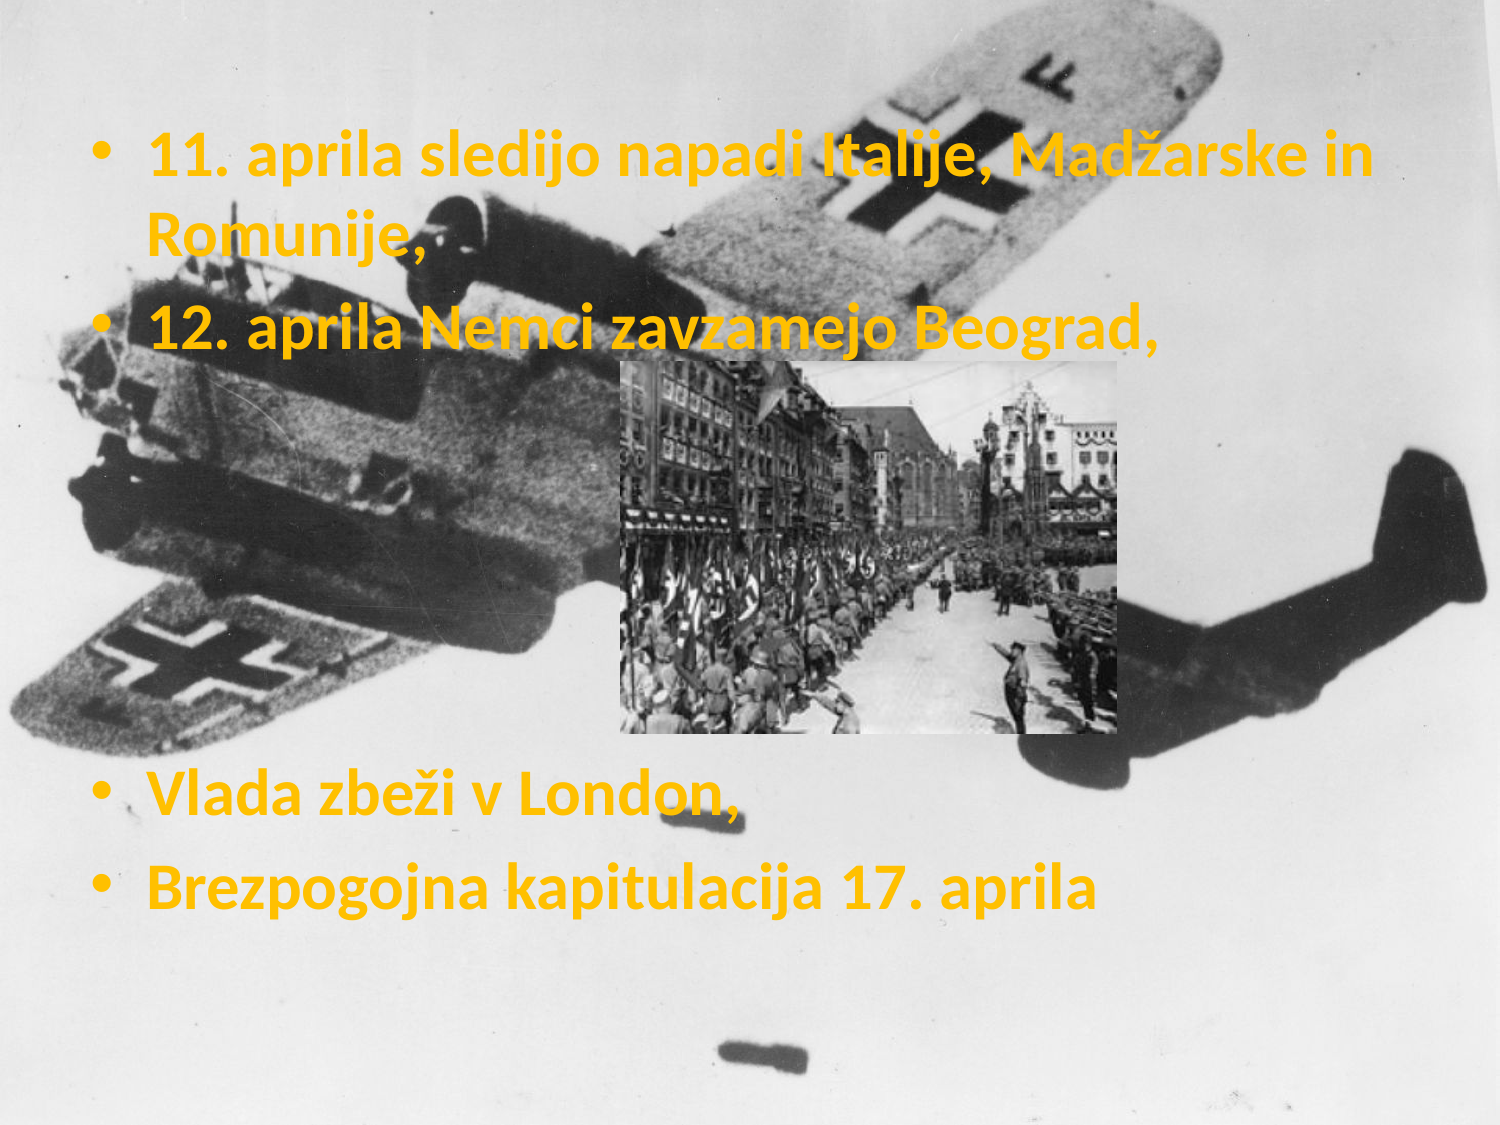

# 11. aprila sledijo napadi Italije, Madžarske in Romunije,
12. aprila Nemci zavzamejo Beograd,
Vlada zbeži v London,
Brezpogojna kapitulacija 17. aprila